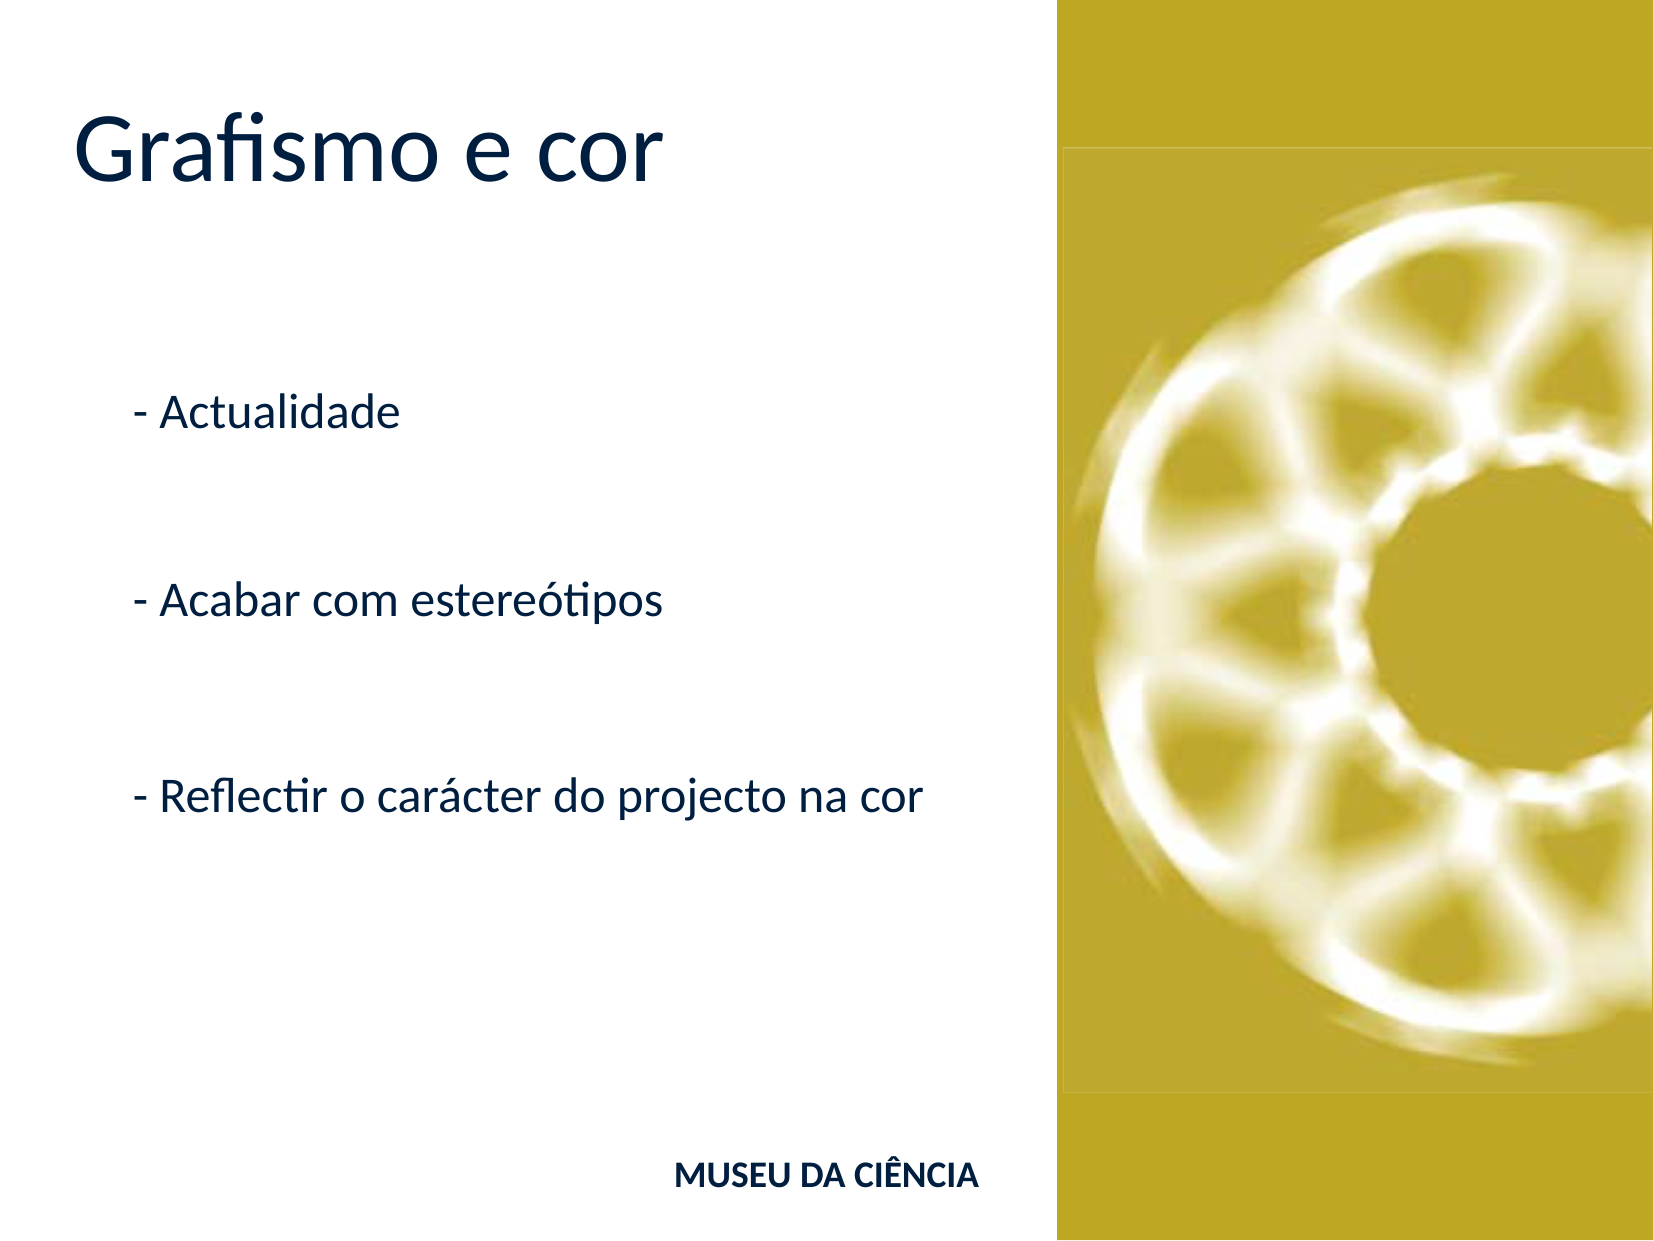

Grafismo e cor
- Actualidade
- Acabar com estereótipos
- Reflectir o carácter do projecto na cor
MUSEU DA CIÊNCIA